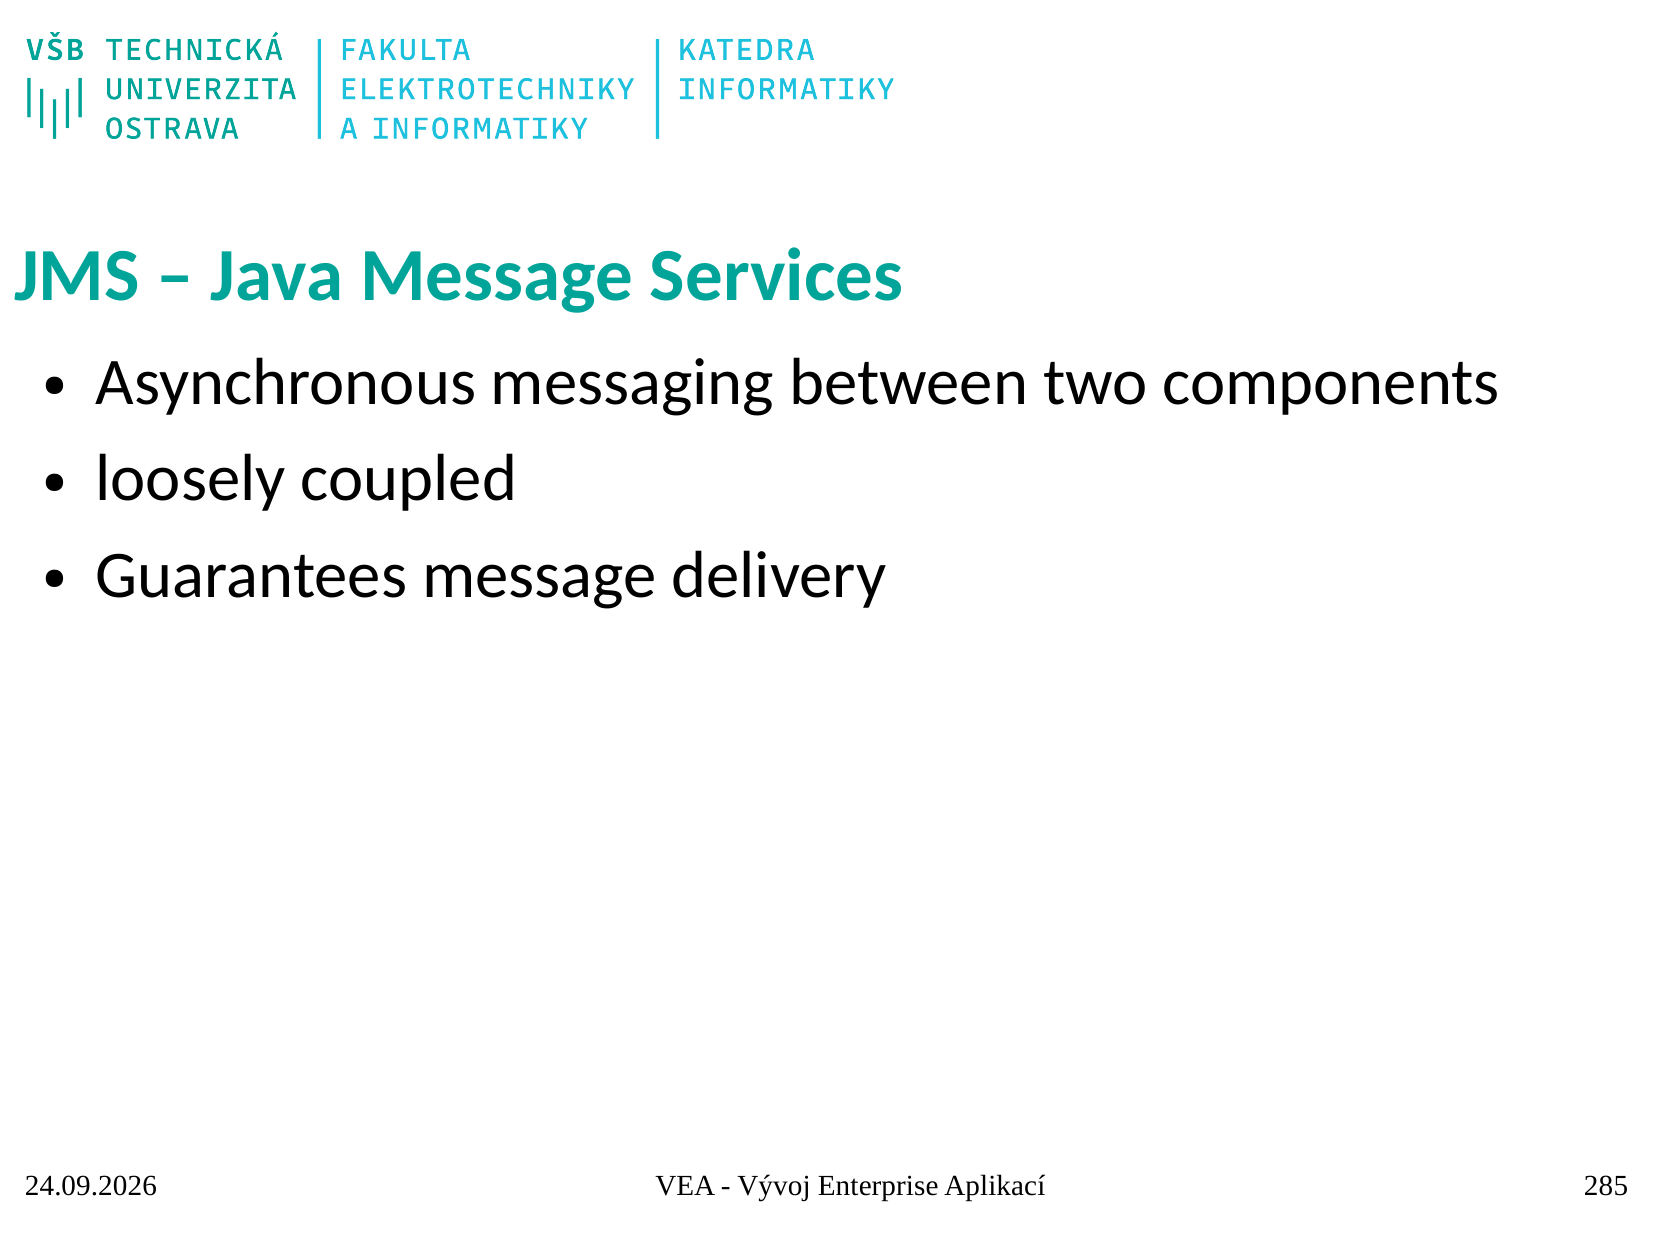

JMS – Java Message Services
# Asynchronous messaging between two components
loosely coupled
Guarantees message delivery
VEA - Vývoj Enterprise Aplikací
285